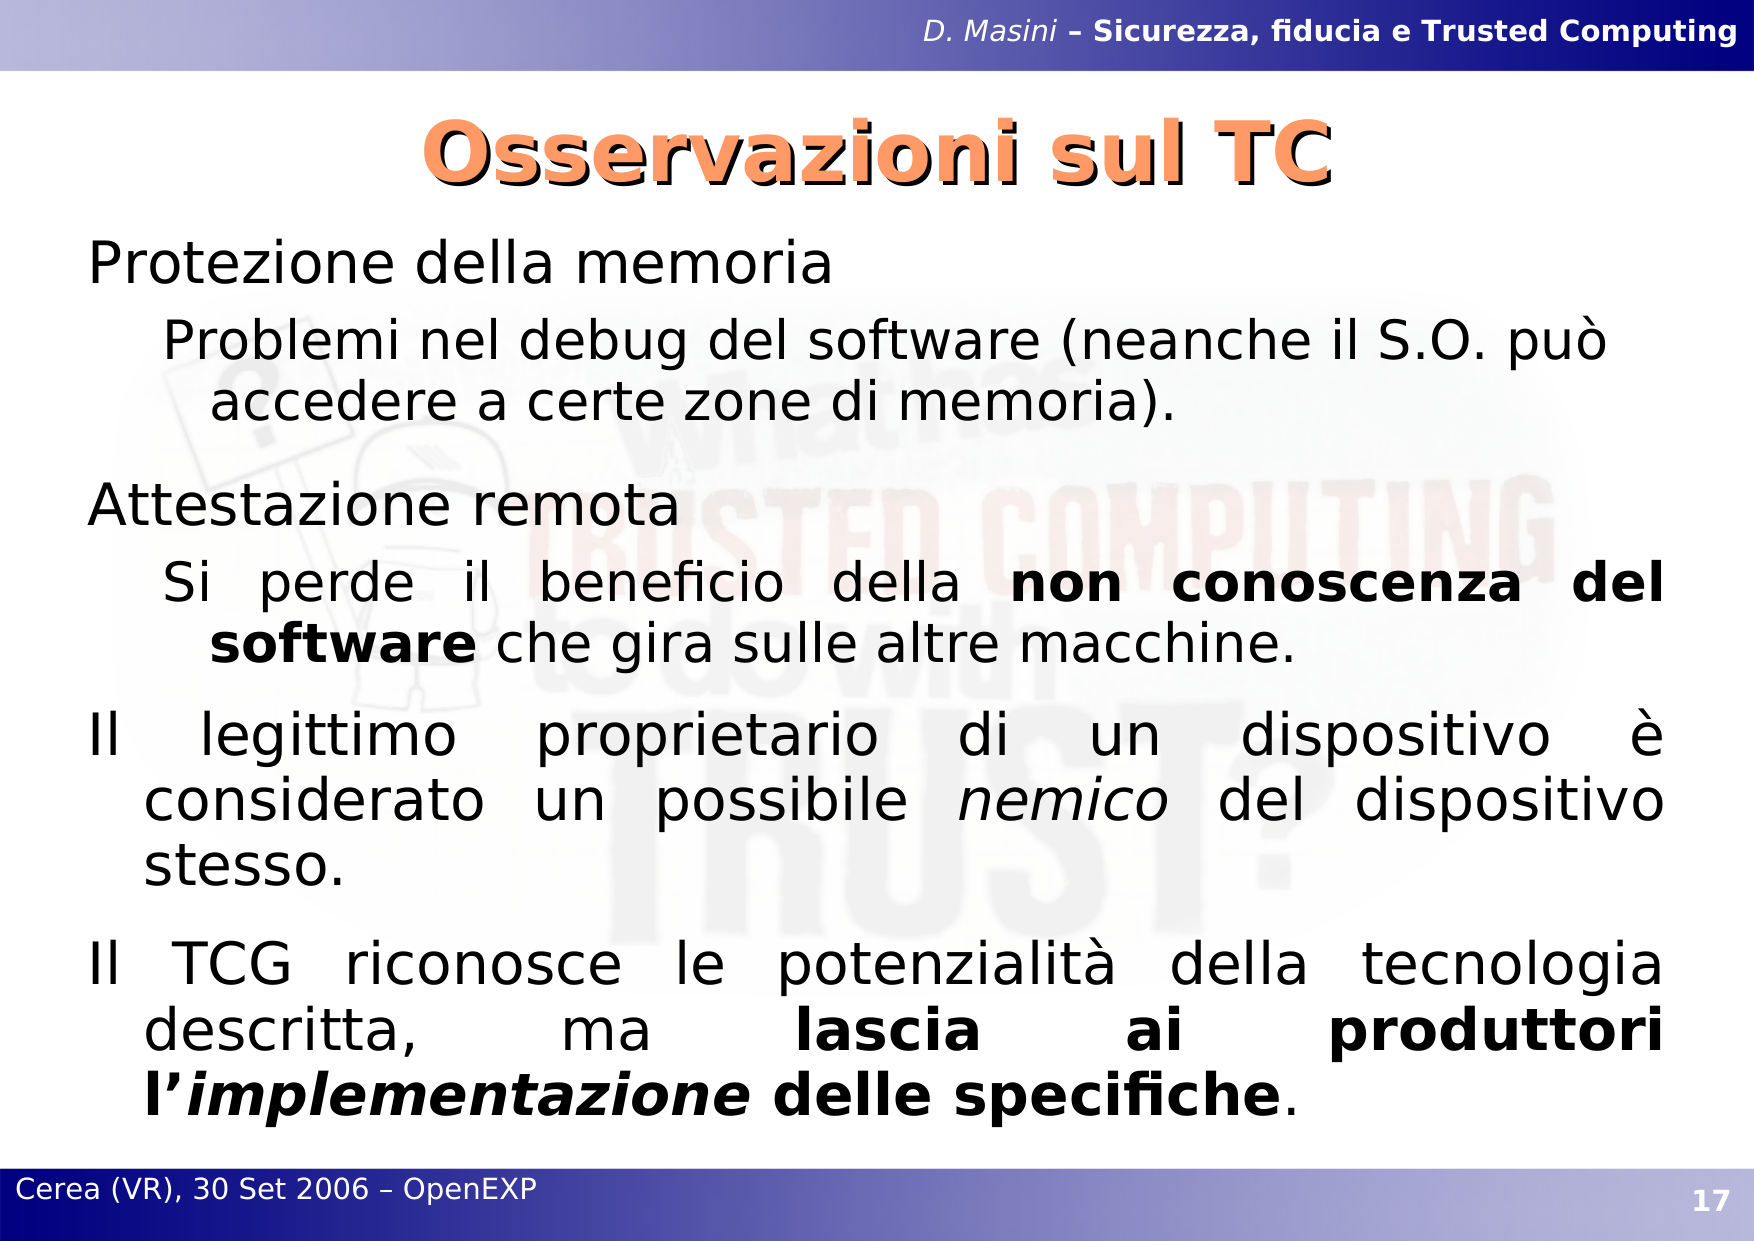

D. Masini – Sicurezza, fiducia e Trusted Computing
# Osservazioni sul TC
Protezione della memoria
Problemi nel debug del software (neanche il S.O. può accedere a certe zone di memoria).
Attestazione remota
Si perde il beneficio della non conoscenza del software che gira sulle altre macchine.
Il legittimo proprietario di un dispositivo è considerato un possibile nemico del dispositivo stesso.
Il TCG riconosce le potenzialità della tecnologia descritta, ma lascia ai produttori l’implementazione delle specifiche.
Cerea (VR), 30 Set 2006 – OpenEXP